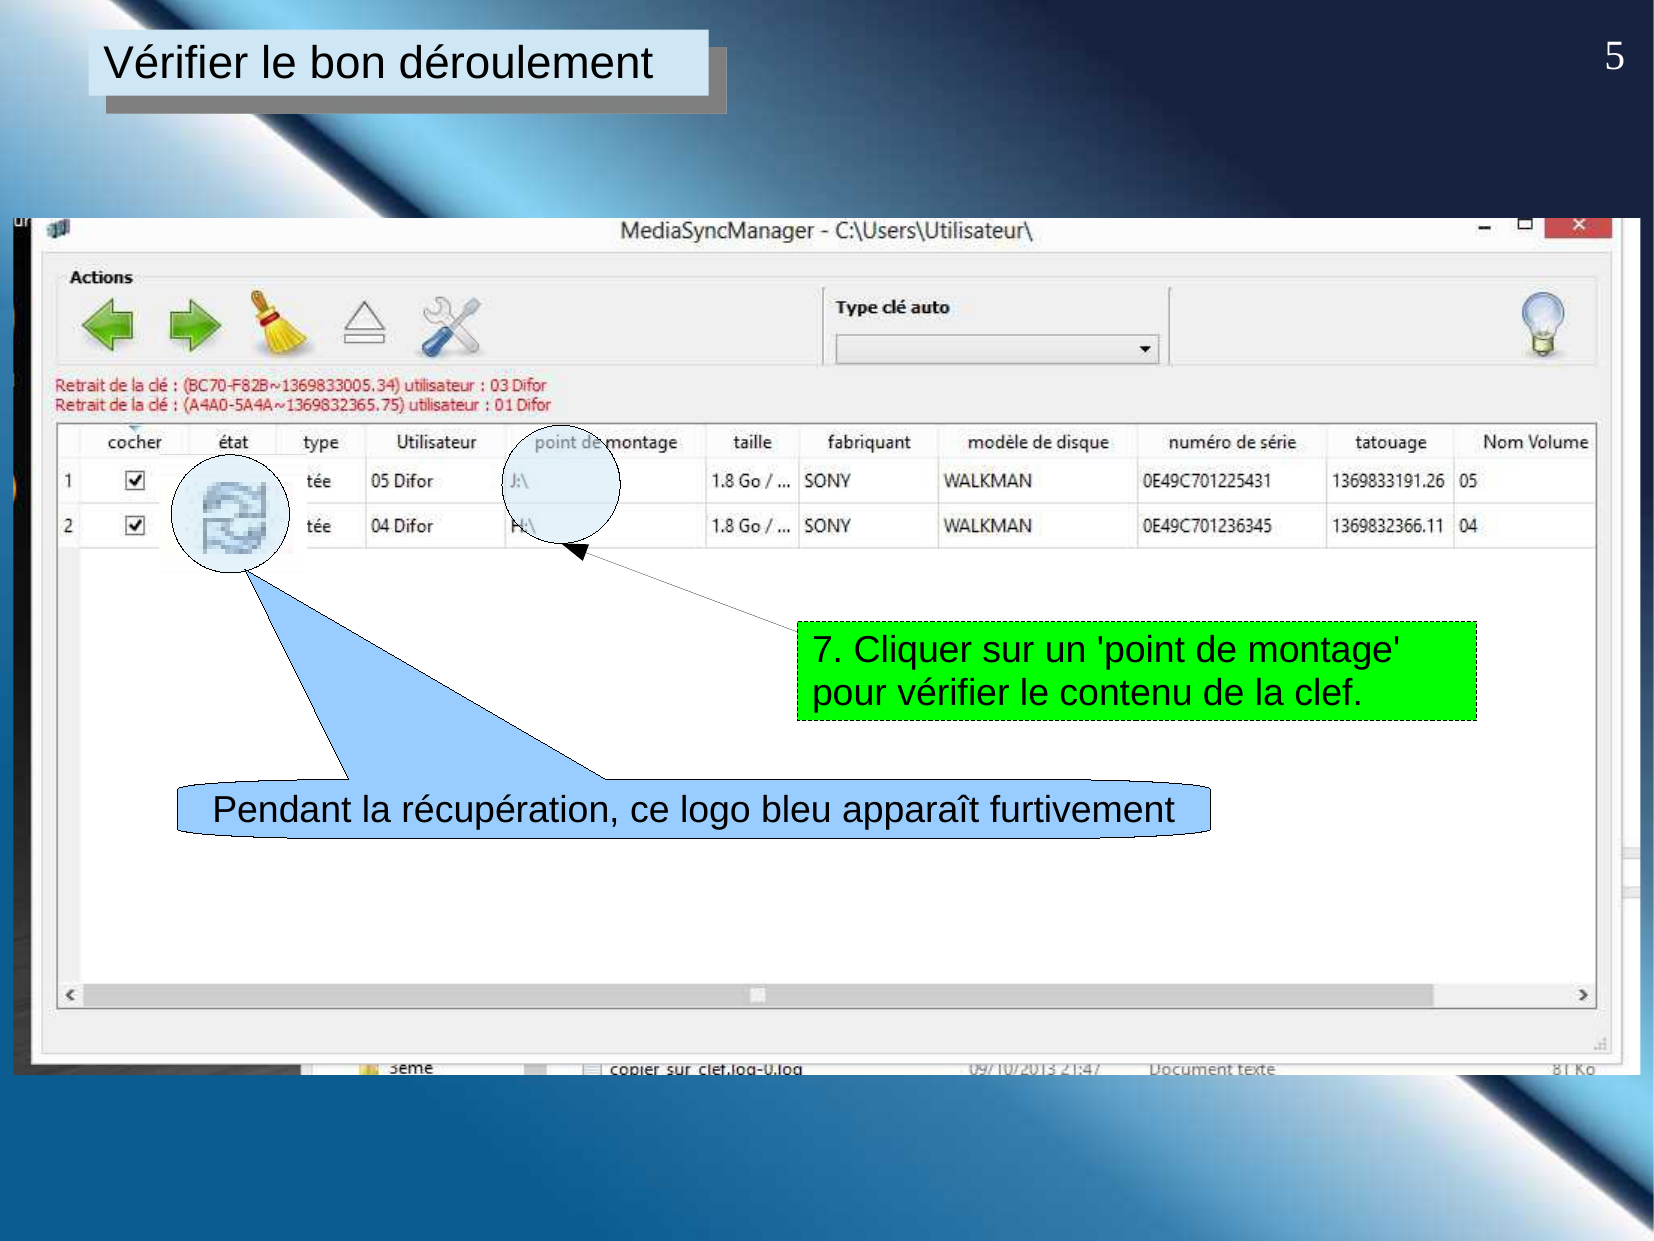

Vérifier le bon déroulement
5
7. Cliquer sur un 'point de montage' pour vérifier le contenu de la clef.
Pendant la récupération, ce logo bleu apparaît furtivement